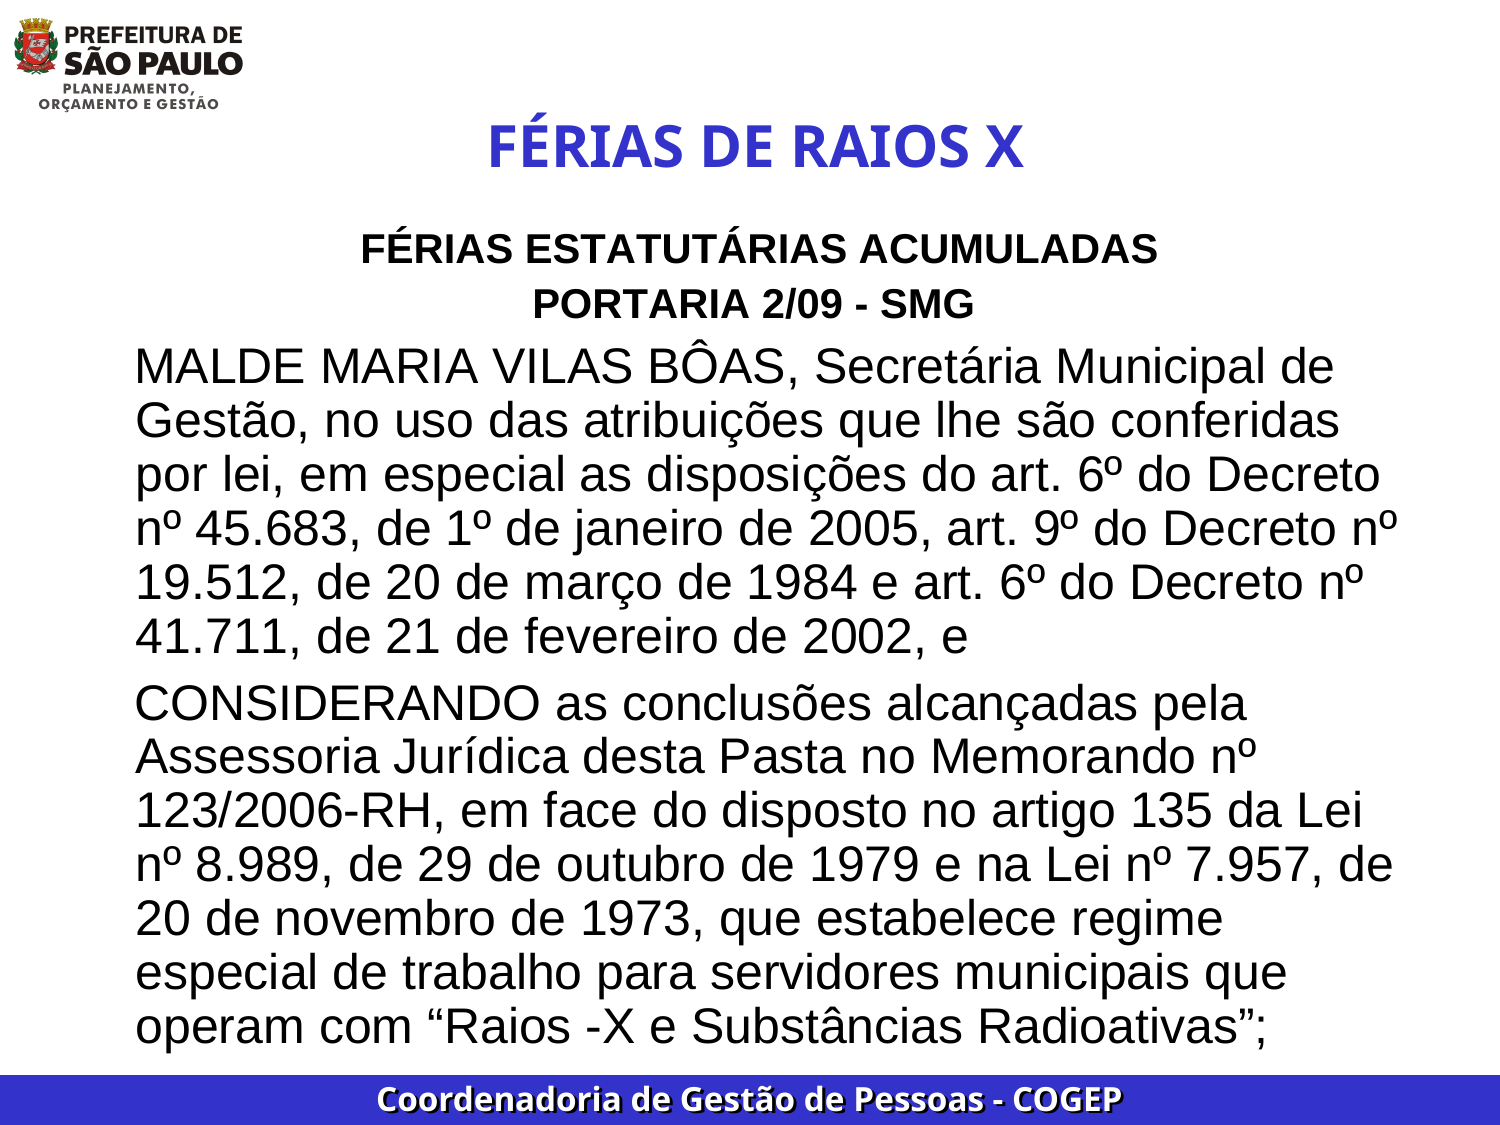

# FÉRIAS DE RAIOS X
FÉRIAS ESTATUTÁRIAS ACUMULADAS
PORTARIA 2/09 - SMG
 MALDE MARIA VILAS BÔAS, Secretária Municipal de Gestão, no uso das atribuições que lhe são conferidas por lei, em especial as disposições do art. 6º do Decreto nº 45.683, de 1º de janeiro de 2005, art. 9º do Decreto nº 19.512, de 20 de março de 1984 e art. 6º do Decreto nº 41.711, de 21 de fevereiro de 2002, e
 CONSIDERANDO as conclusões alcançadas pela Assessoria Jurídica desta Pasta no Memorando nº 123/2006-RH, em face do disposto no artigo 135 da Lei nº 8.989, de 29 de outubro de 1979 e na Lei nº 7.957, de 20 de novembro de 1973, que estabelece regime especial de trabalho para servidores municipais que operam com “Raios -X e Substâncias Radioativas”;